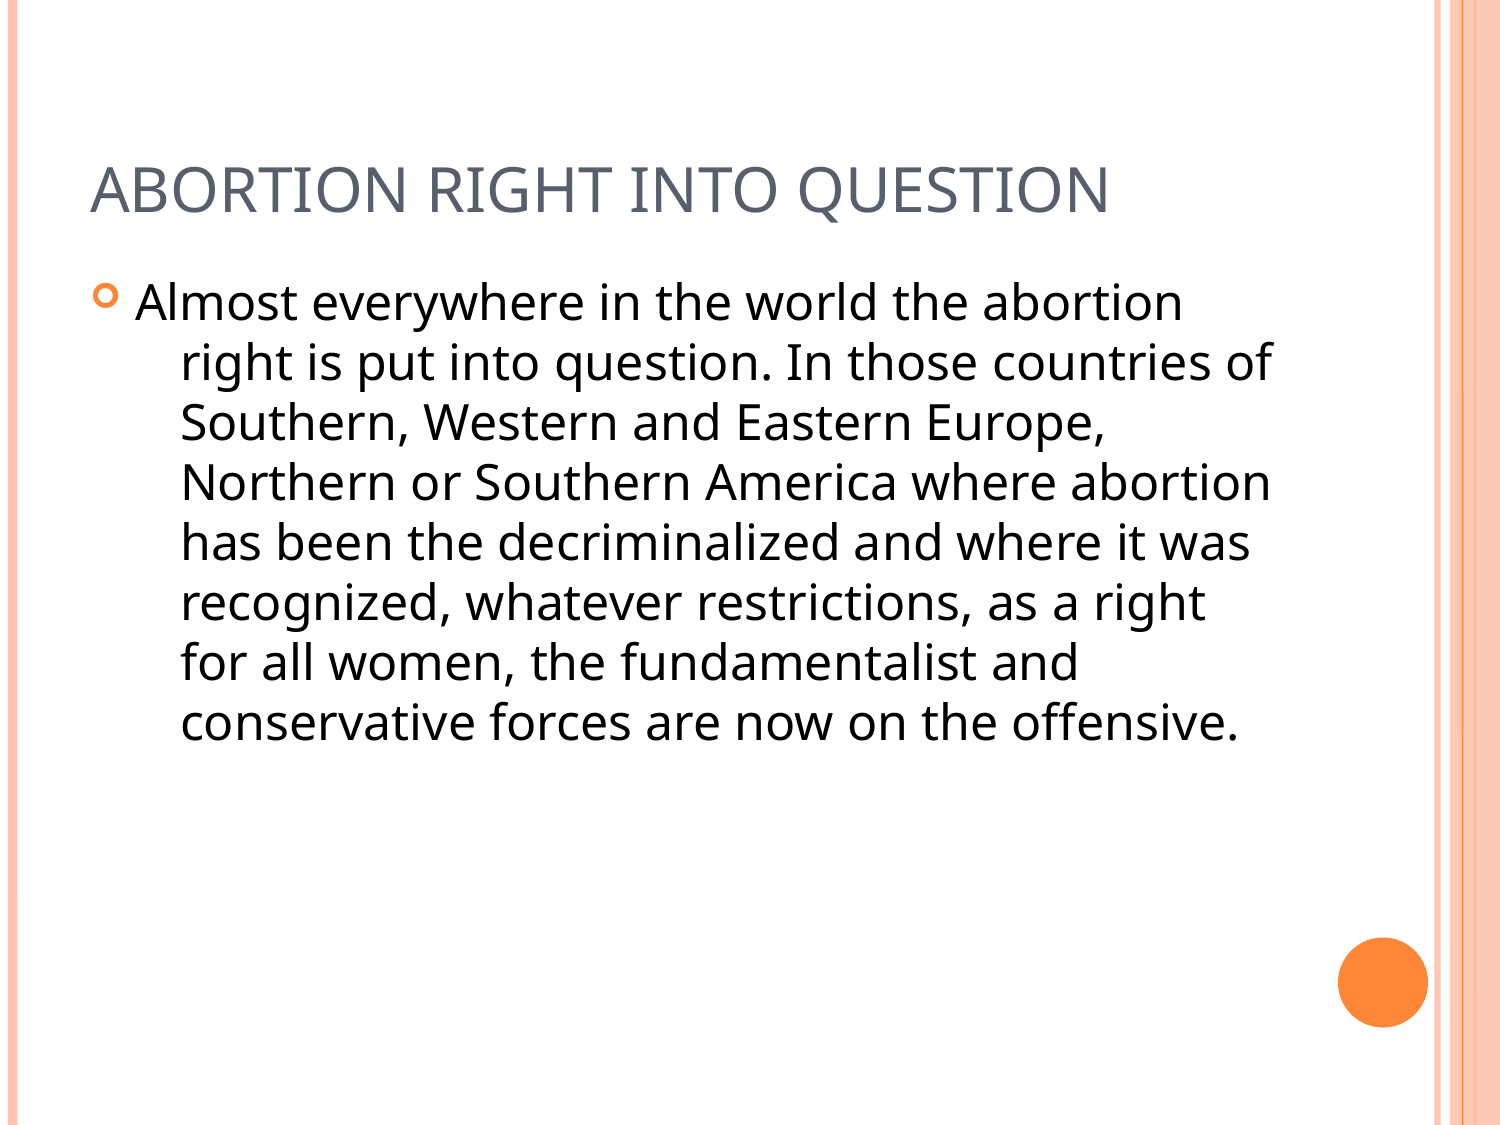

# Abortion right into question
Almost everywhere in the world the abortion right is put into question. In those countries of Southern, Western and Eastern Europe, Northern or Southern America where abortion has been the decriminalized and where it was recognized, whatever restrictions, as a right for all women, the fundamentalist and conservative forces are now on the offensive.